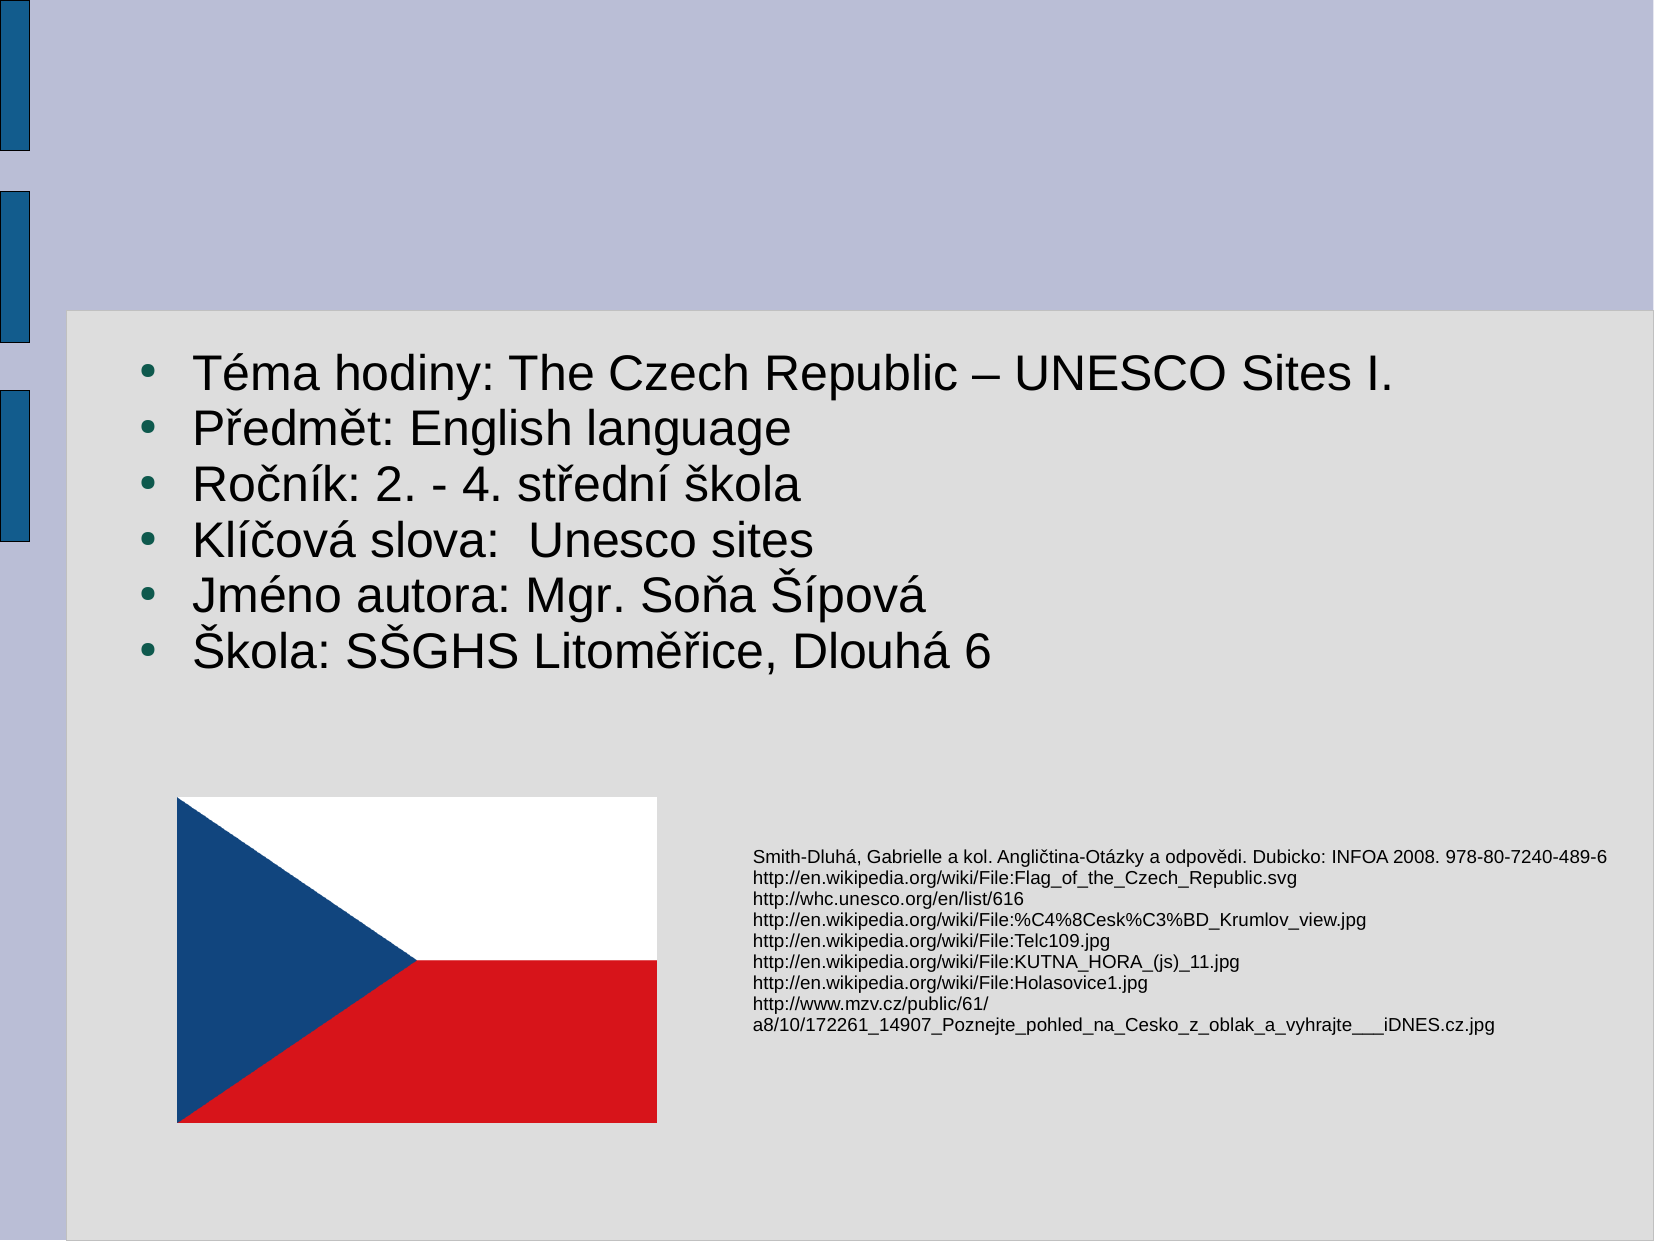

# Téma hodiny: The Czech Republic – UNESCO Sites I.
Předmět: English language
Ročník: 2. - 4. střední škola
Klíčová slova: Unesco sites
Jméno autora: Mgr. Soňa Šípová
Škola: SŠGHS Litoměřice, Dlouhá 6
Smith-Dluhá, Gabrielle a kol. Angličtina-Otázky a odpovědi. Dubicko: INFOA 2008. 978-80-7240-489-6
http://en.wikipedia.org/wiki/File:Flag_of_the_Czech_Republic.svg
http://whc.unesco.org/en/list/616
http://en.wikipedia.org/wiki/File:%C4%8Cesk%C3%BD_Krumlov_view.jpg
http://en.wikipedia.org/wiki/File:Telc109.jpg
http://en.wikipedia.org/wiki/File:KUTNA_HORA_(js)_11.jpg
http://en.wikipedia.org/wiki/File:Holasovice1.jpg
http://www.mzv.cz/public/61/a8/10/172261_14907_Poznejte_pohled_na_Cesko_z_oblak_a_vyhrajte___iDNES.cz.jpg